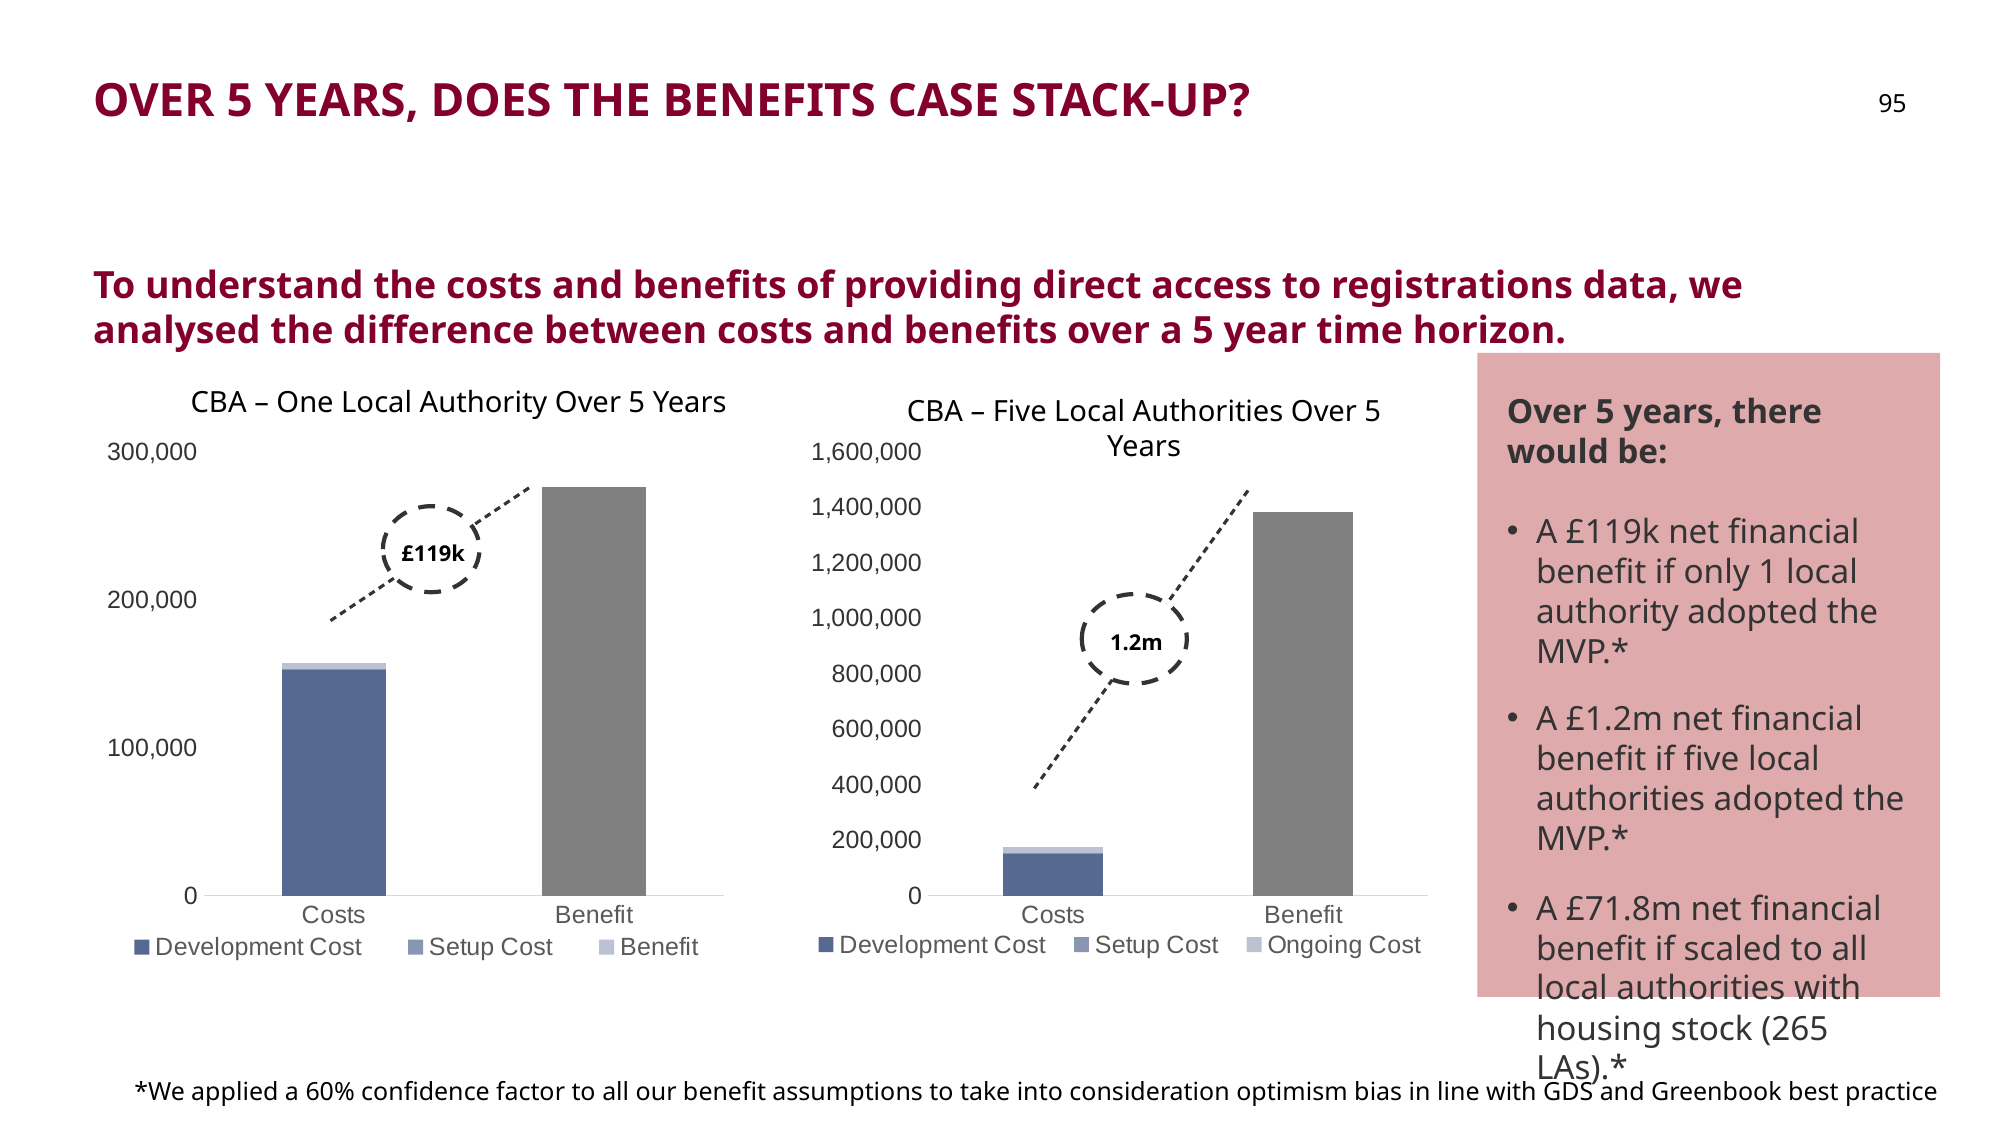

OVER 5 YEARS, DOES THE BENEFITS CASE STACK-UP?
# To understand the costs and benefits of providing direct access to registrations data, we analysed the difference between costs and benefits over a 5 year time horizon.
Over 5 years, there would be:
A £119k net financial benefit if only 1 local authority adopted the MVP.*
A £1.2m net financial benefit if five local authorities adopted the MVP.*
A £71.8m net financial benefit if scaled to all local authorities with housing stock (265 LAs).*
CBA – One Local Authority Over 5 Years
CBA – Five Local Authorities Over 5 Years
### Chart
| Category | Development Cost | Setup Cost | Benefit |
|---|---|---|---|
| Costs | 152595.0 | 341.0 | 4292.0 |
| Benefit | 276262.0 | None | None |
### Chart
| Category | Development Cost | Setup Cost | Ongoing Cost | Benefit |
|---|---|---|---|---|
| Costs | 152595.0 | 1704.0 | 21460.2142857143 | None |
| Benefit | None | None | None | 1381308.0 |
£119k
1.2m
*We applied a 60% confidence factor to all our benefit assumptions to take into consideration optimism bias in line with GDS and Greenbook best practice